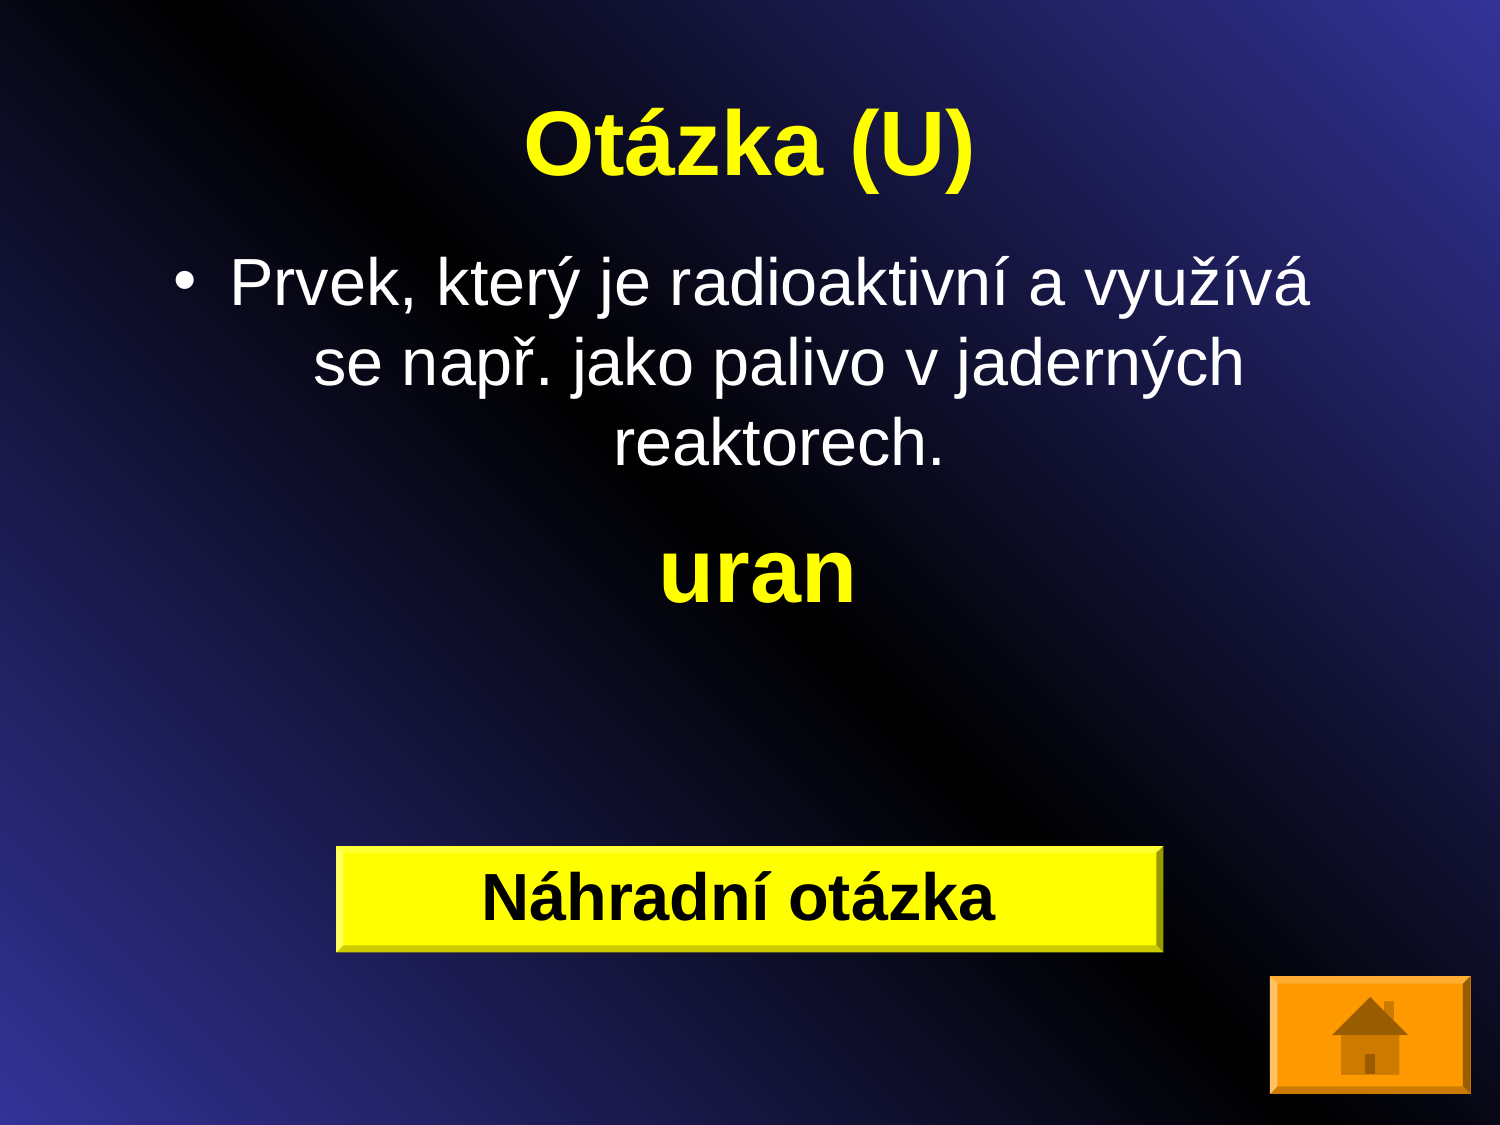

# Otázka (U)
Prvek, který je radioaktivní a využívá
se např. jako palivo v jaderných reaktorech.
uran
Náhradní otázka